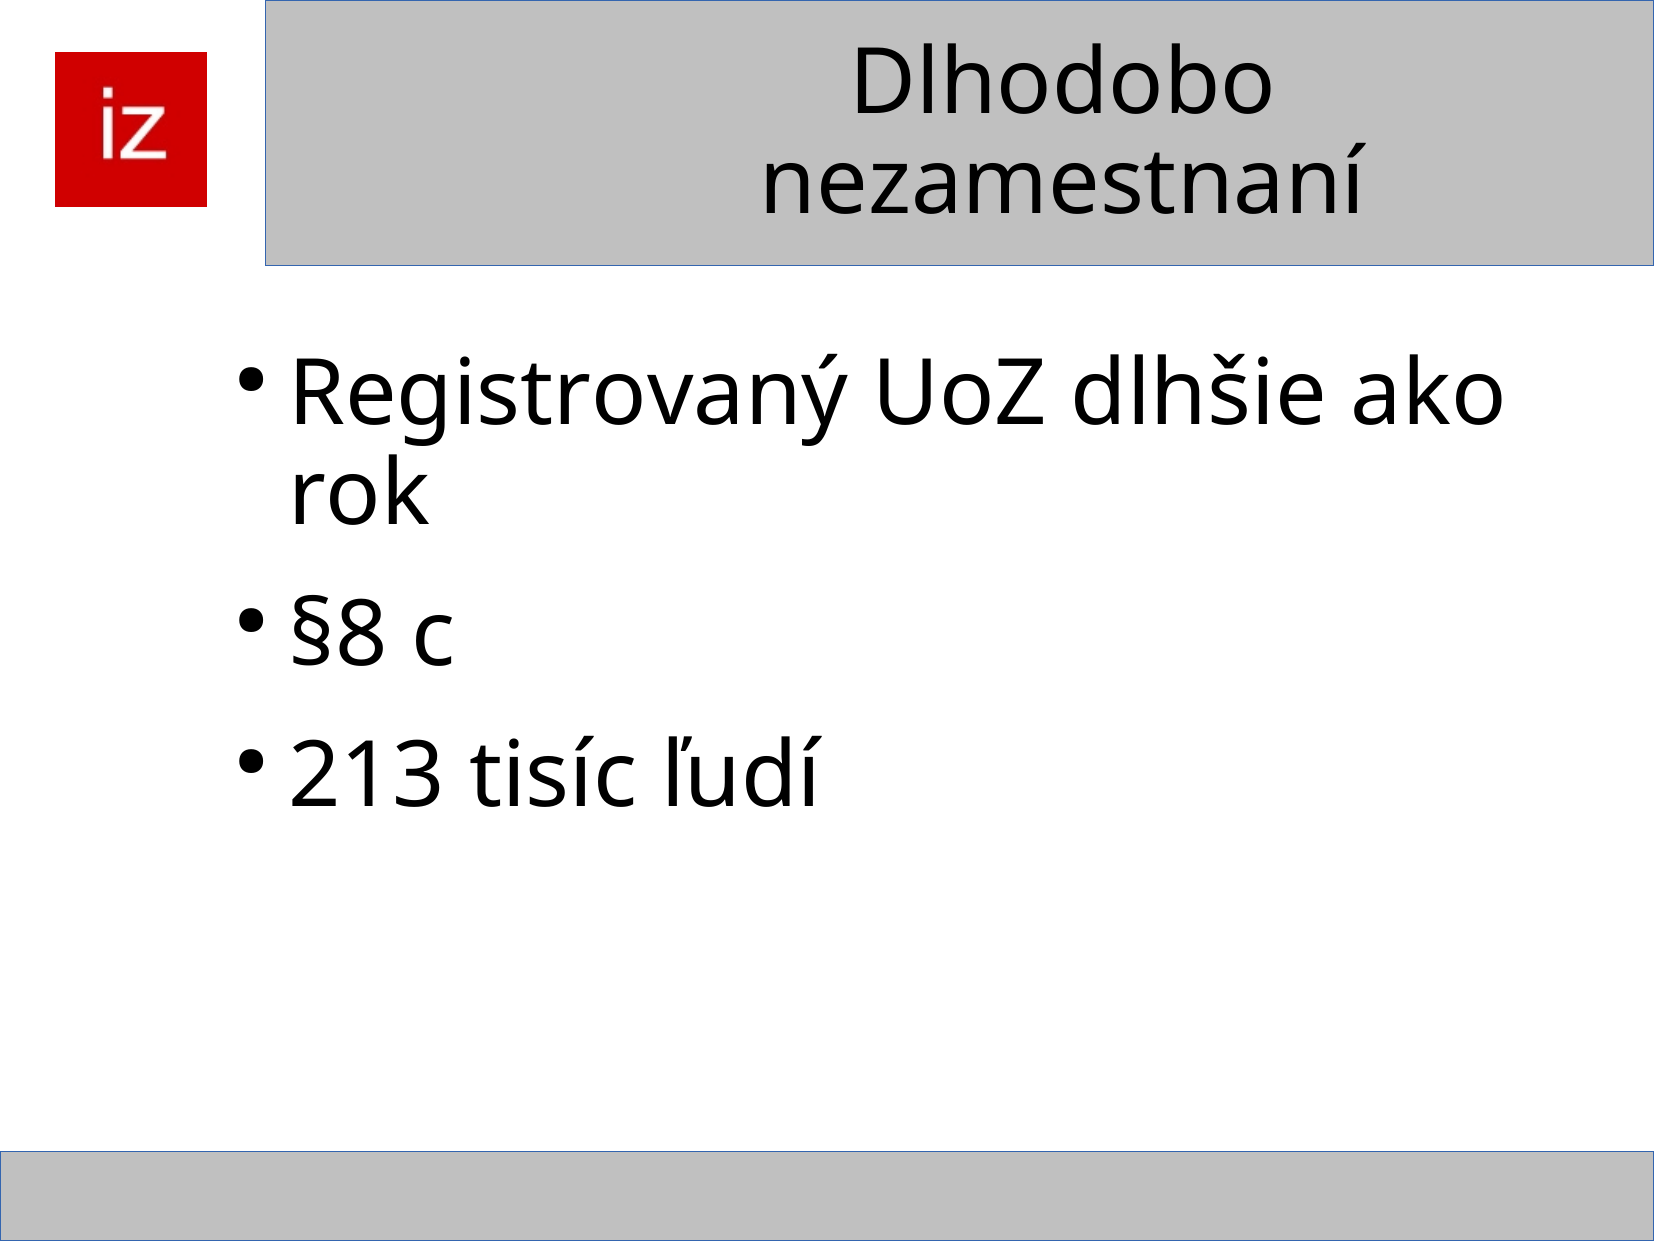

# Dlhodobo nezamestnaní
Registrovaný UoZ dlhšie ako rok
§8 c
213 tisíc ľudí